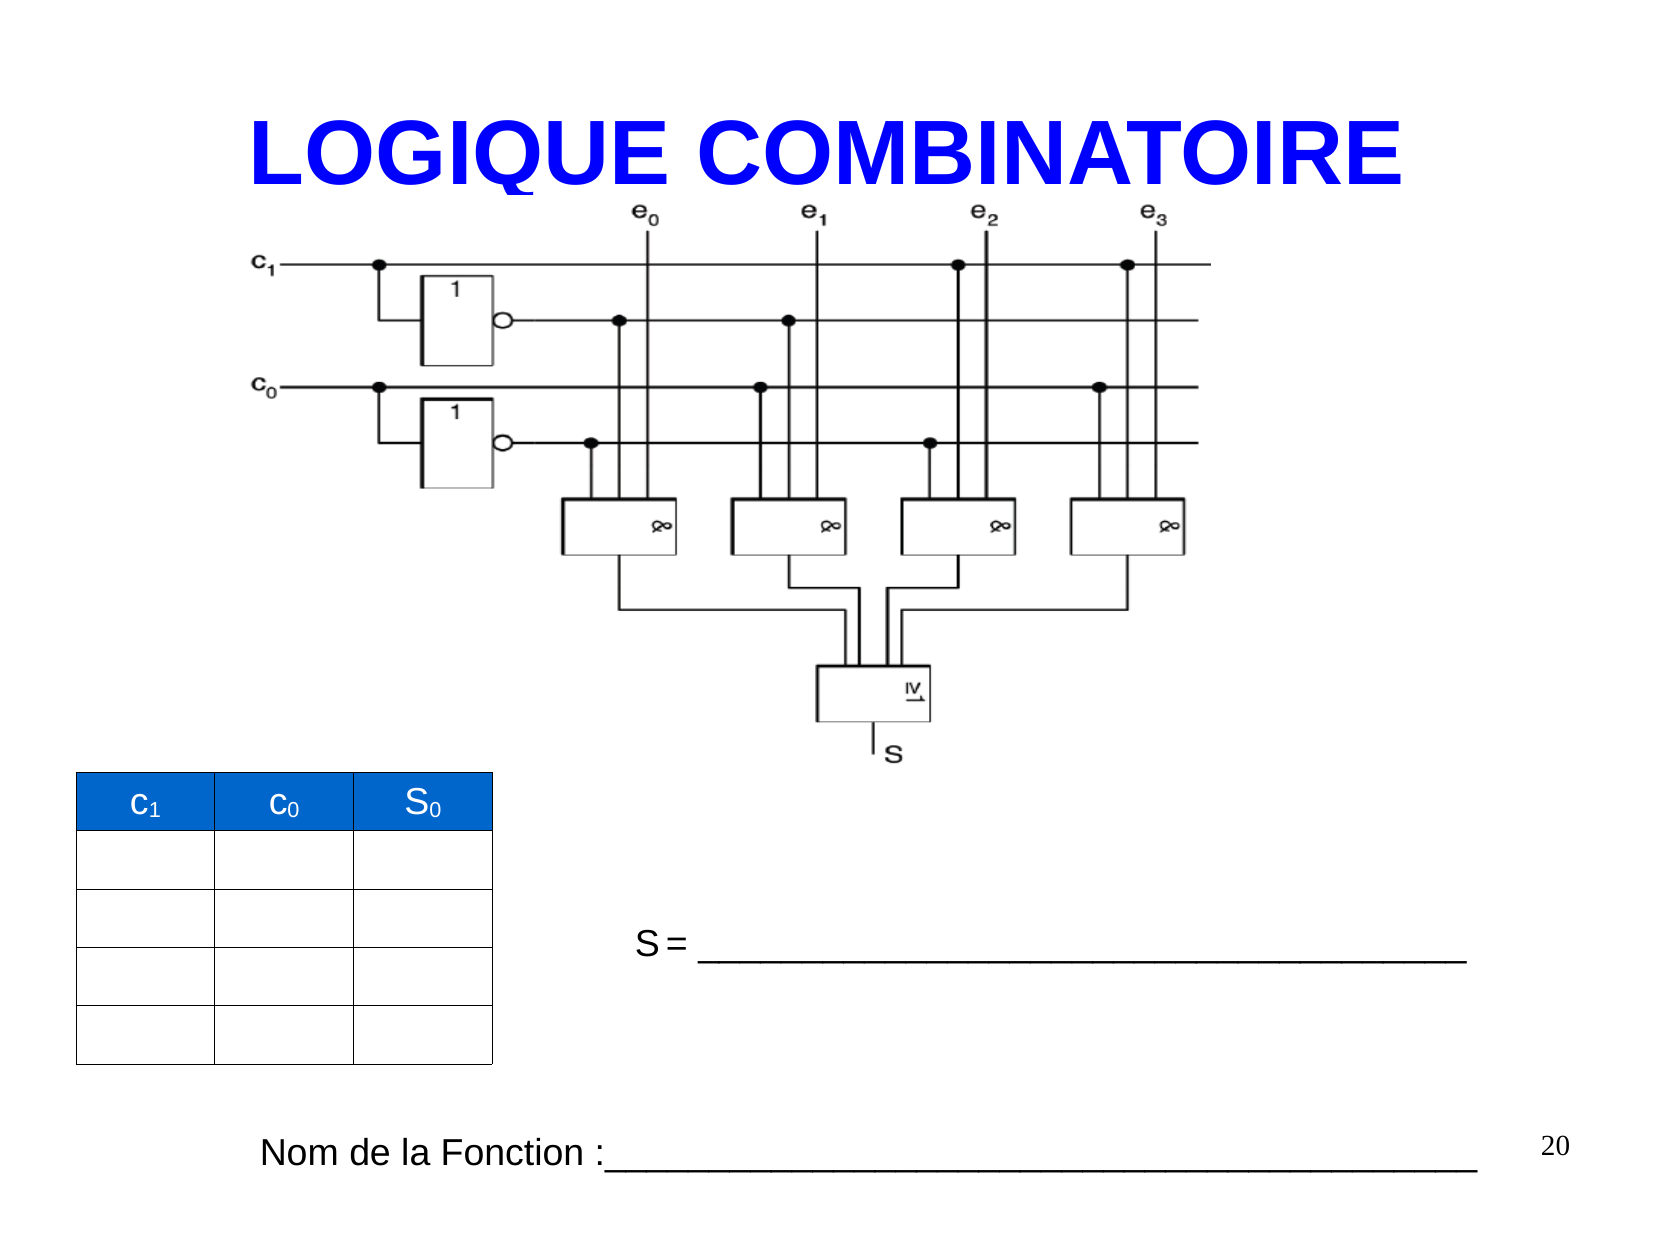

# LOGIQUE COMBINATOIRE
| c1 | c0 | S0 |
| --- | --- | --- |
| | | |
| | | |
| | | |
| | | |
S = _____________________________________
Nom de la Fonction :__________________________________________
20